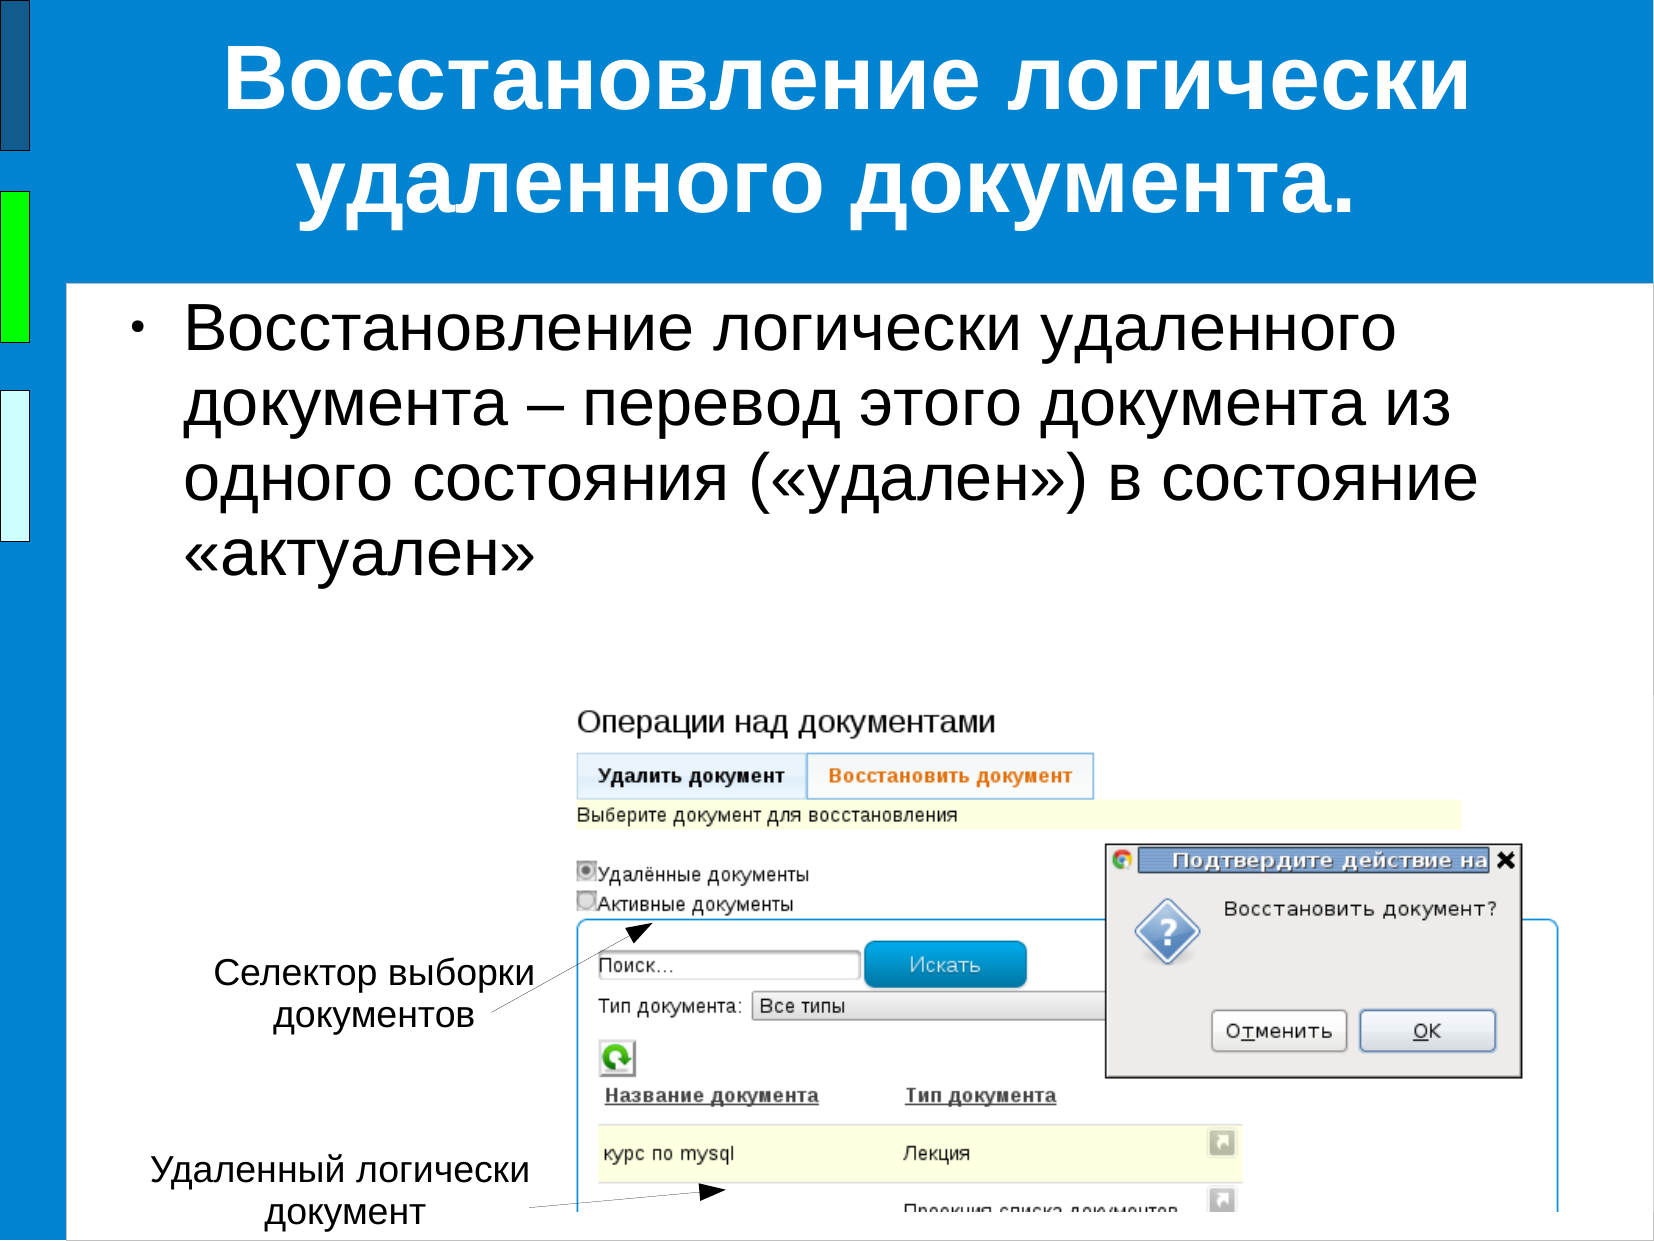

# Восстановление логически удаленного документа.
Восстановление логически удаленного документа – перевод этого документа из одного состояния («удален») в состояние «актуален»
Селектор выборки
документов
ООО "Альфа-Интегрум", 2013г.
Удаленный логически
документ